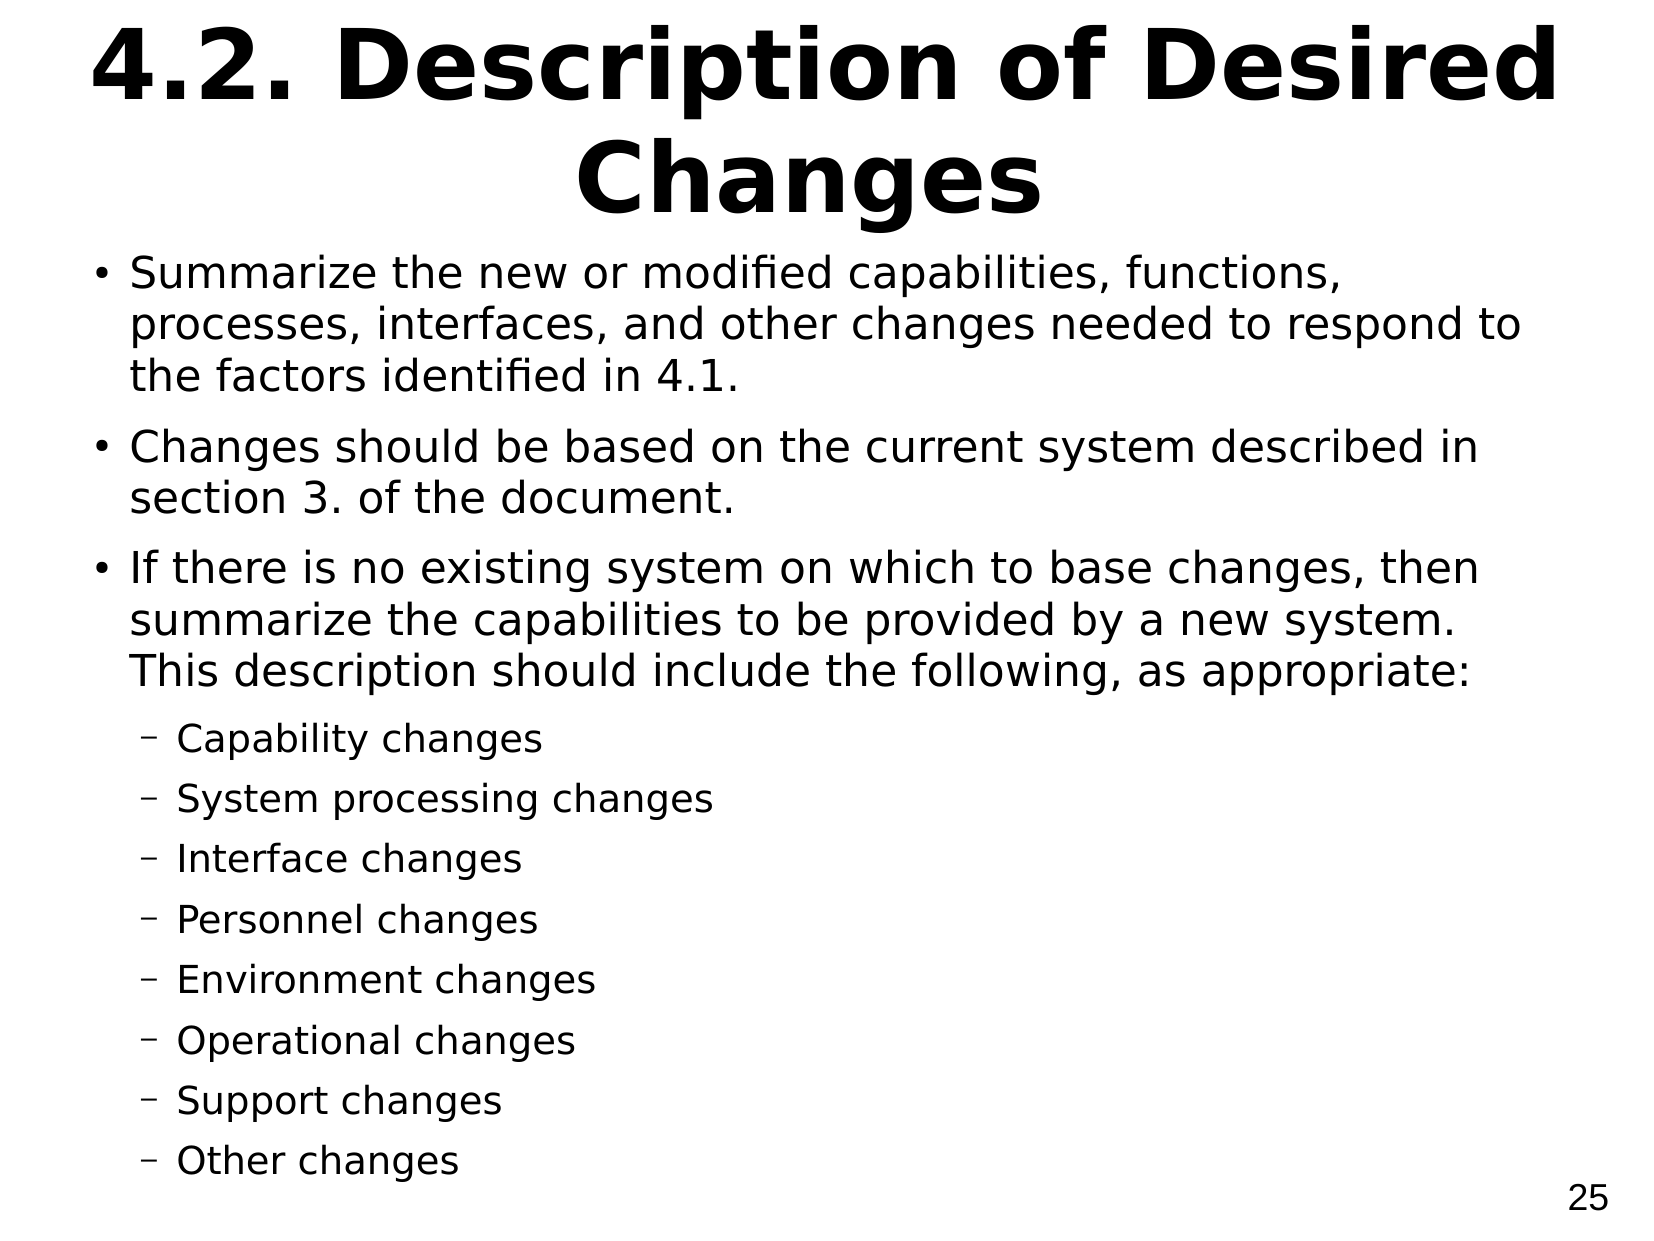

# 4.2. Description of Desired Changes
Summarize the new or modified capabilities, functions, processes, interfaces, and other changes needed to respond to the factors identified in 4.1.
Changes should be based on the current system described in section 3. of the document.
If there is no existing system on which to base changes, then summarize the capabilities to be provided by a new system. This description should include the following, as appropriate:
Capability changes
System processing changes
Interface changes
Personnel changes
Environment changes
Operational changes
Support changes
Other changes